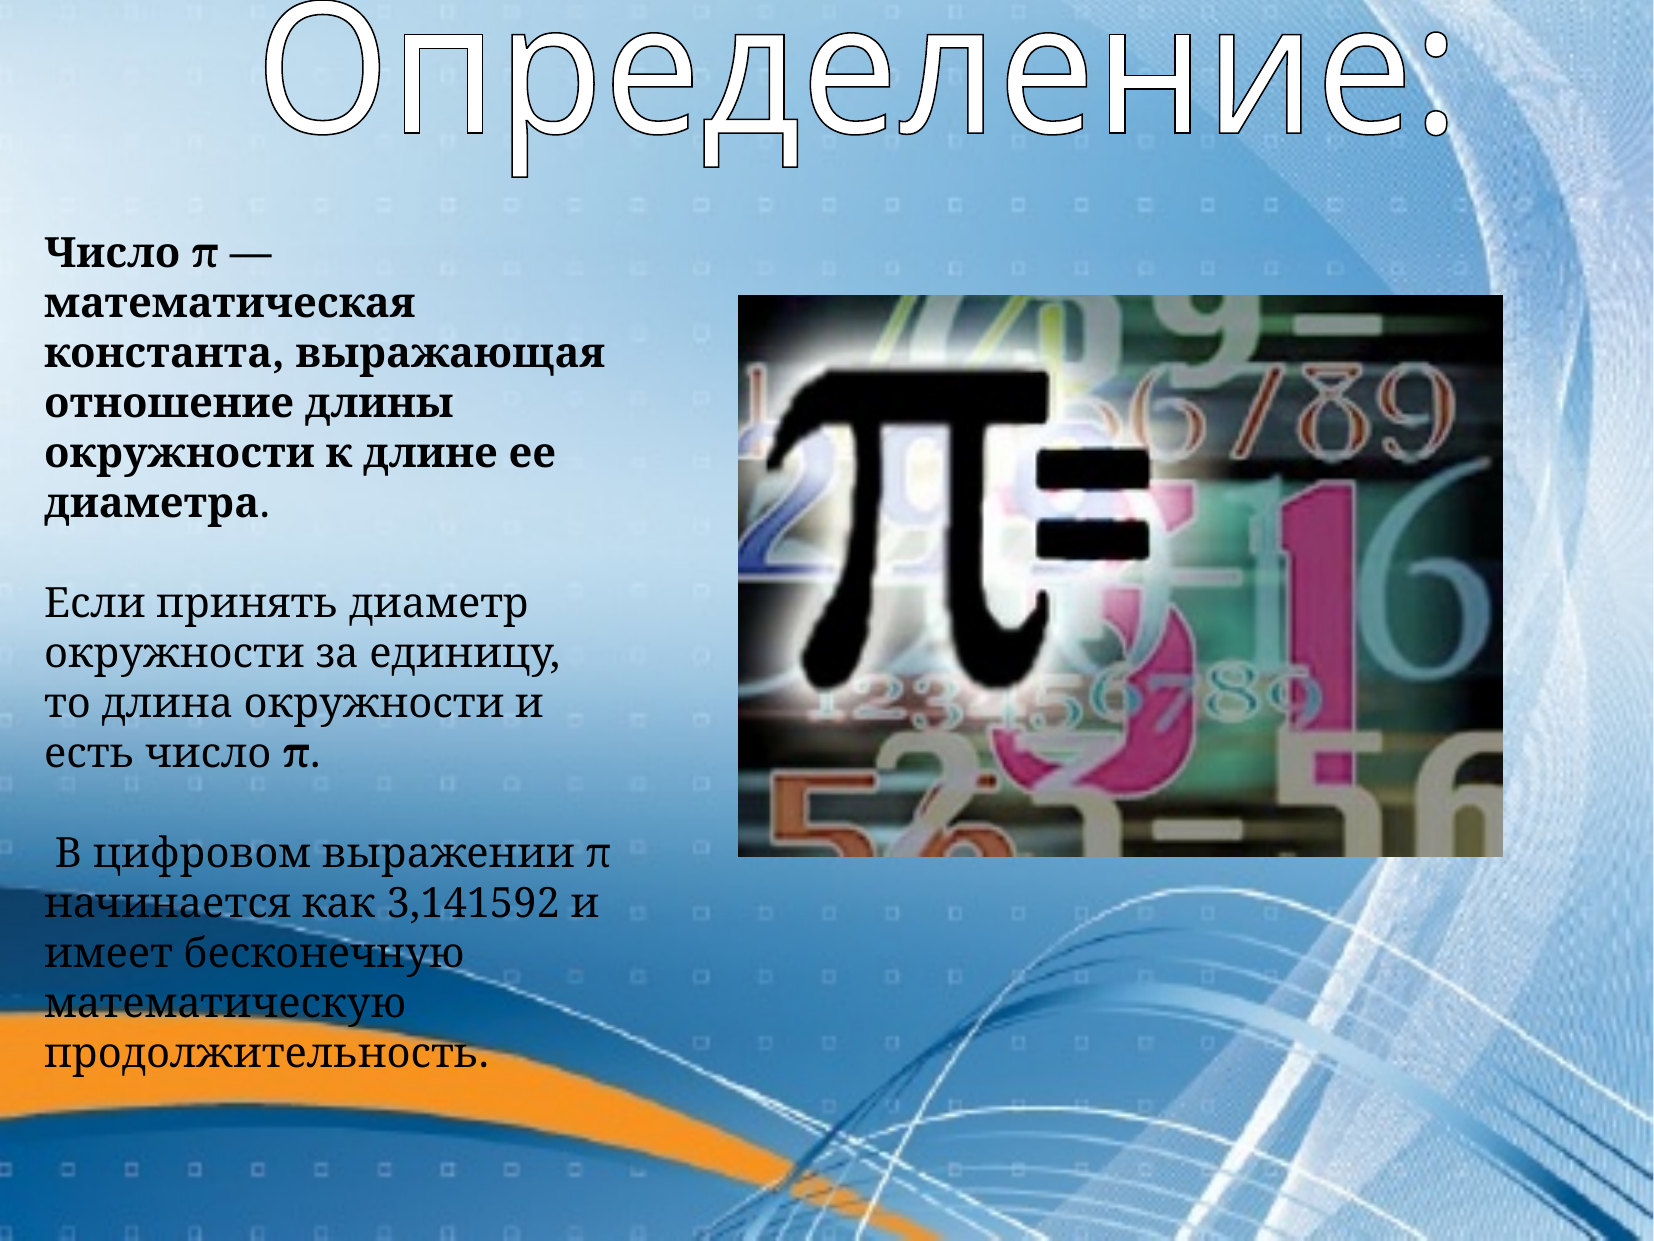

Определение:
#
Число π — математическая константа, выражающая отношение длины окружности к длине ее диаметра.
Если принять диаметр окружности за единицу, то длина окружности и есть число π.
 В цифровом выражении π начинается как 3,141592 и имеет бесконечную математическую продолжительность.